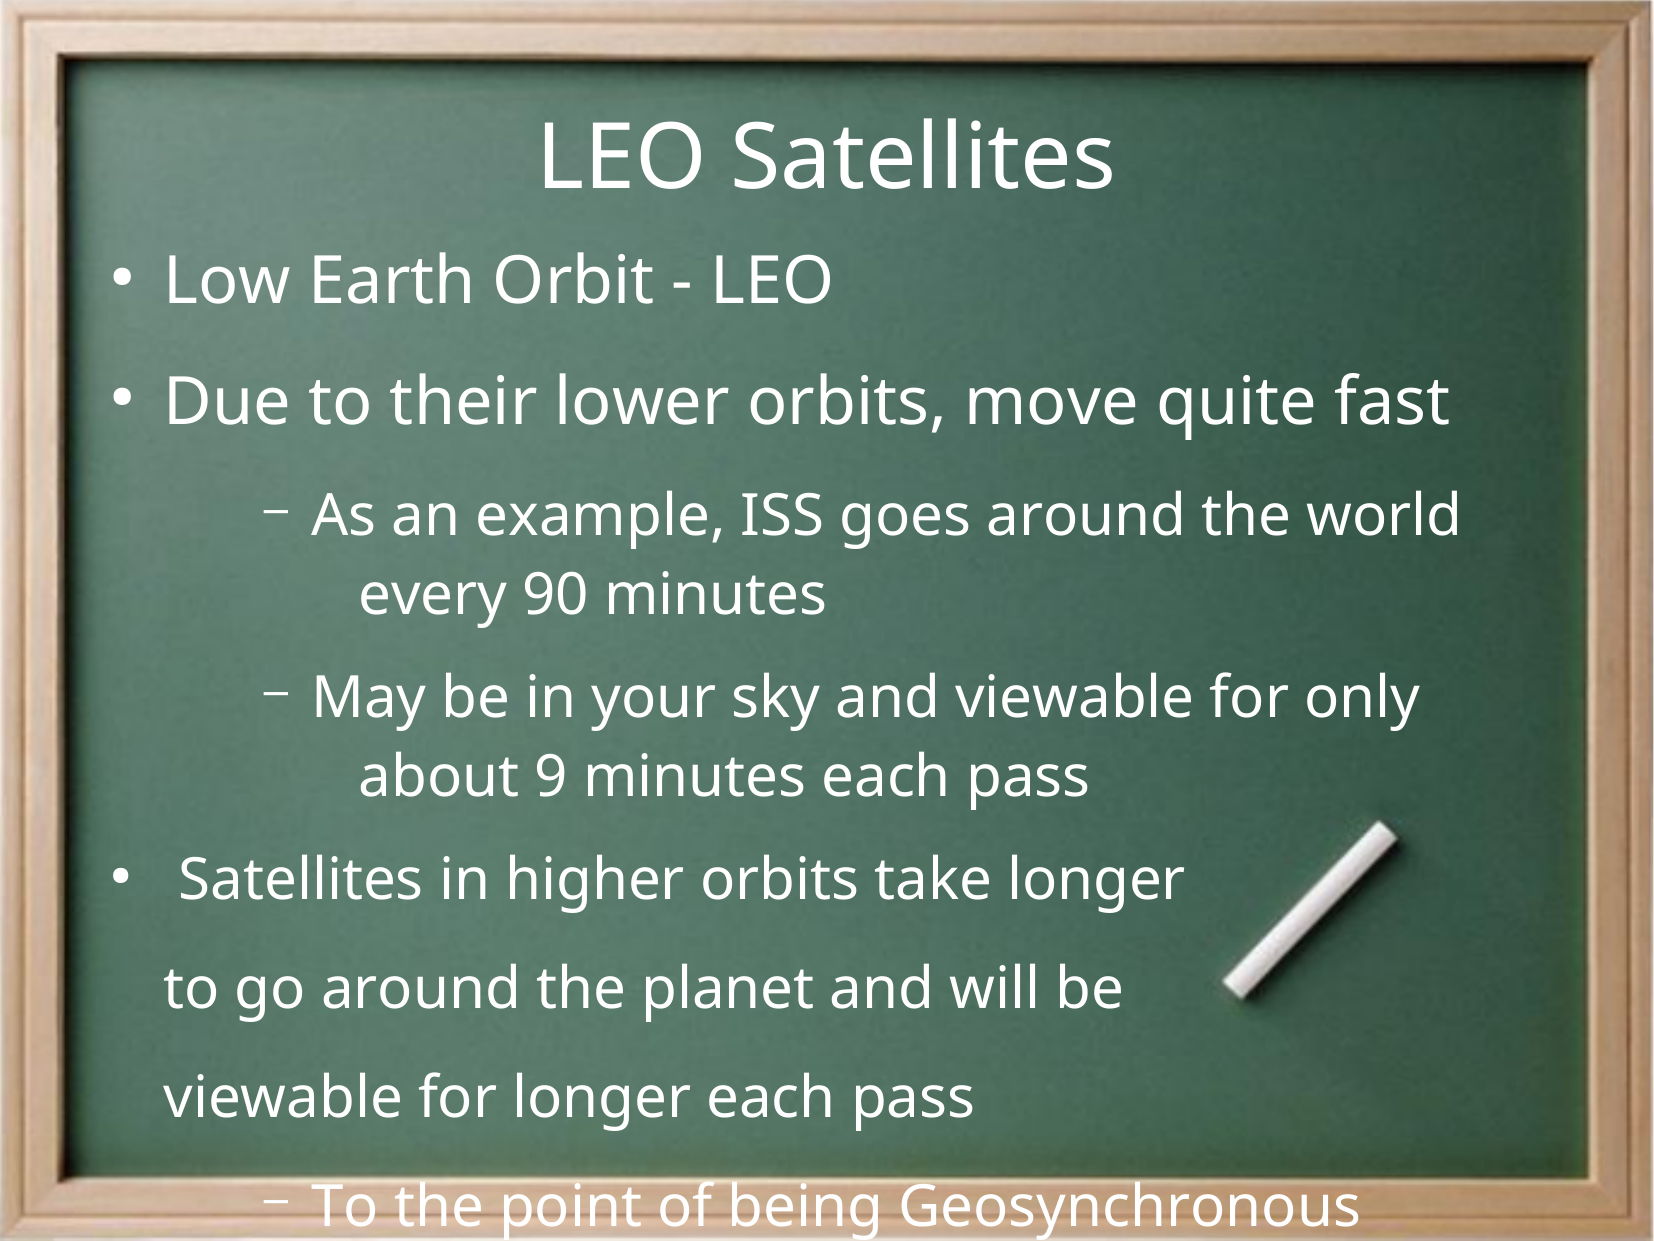

# LEO Satellites
Low Earth Orbit - LEO
Due to their lower orbits, move quite fast
As an example, ISS goes around the world every 90 minutes
May be in your sky and viewable for only about 9 minutes each pass
 Satellites in higher orbits take longer
to go around the planet and will be
viewable for longer each pass
To the point of being Geosynchronous